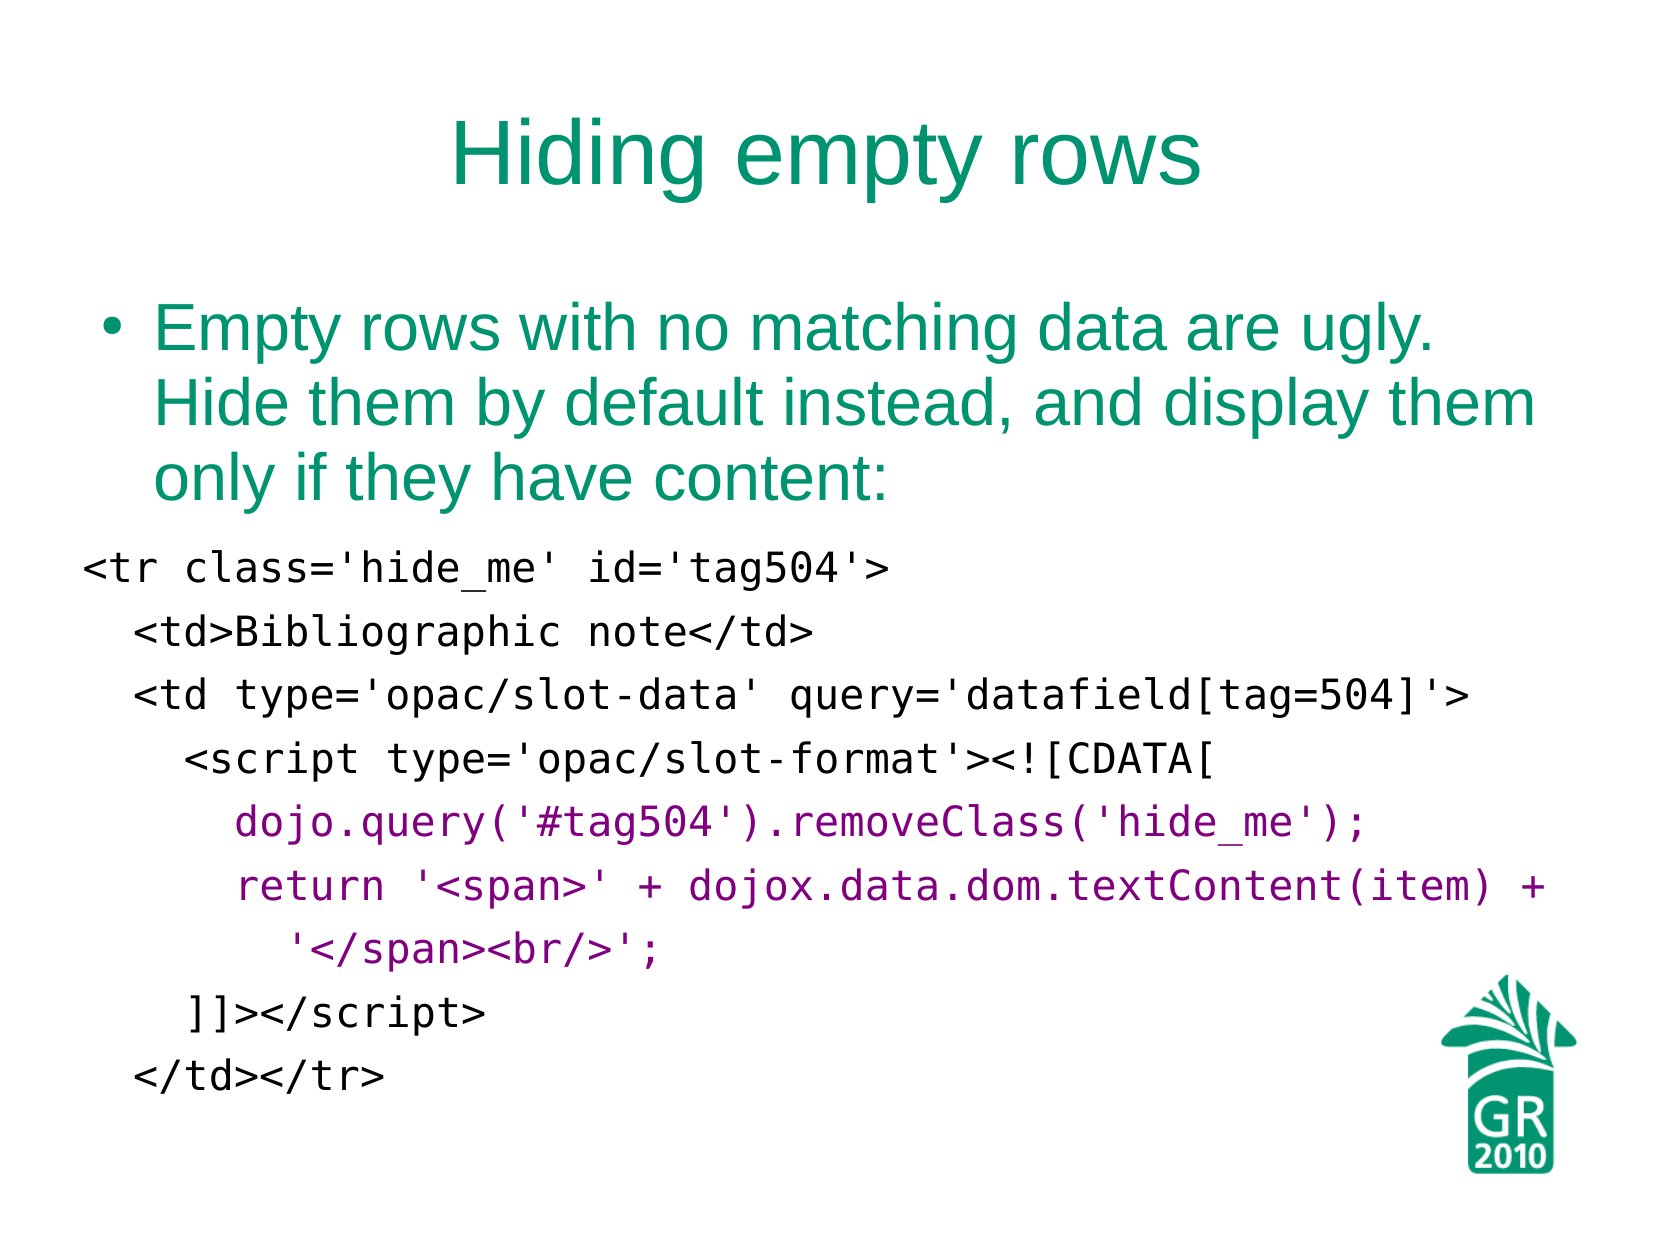

# Hiding empty rows
Empty rows with no matching data are ugly. Hide them by default instead, and display them only if they have content:
<tr class='hide_me' id='tag504'>
 <td>Bibliographic note</td>
 <td type='opac/slot-data' query='datafield[tag=504]'>
 <script type='opac/slot-format'><![CDATA[
 dojo.query('#tag504').removeClass('hide_me');
 return '<span>' + dojox.data.dom.textContent(item) +
 '</span><br/>';
 ]]></script>
 </td></tr>